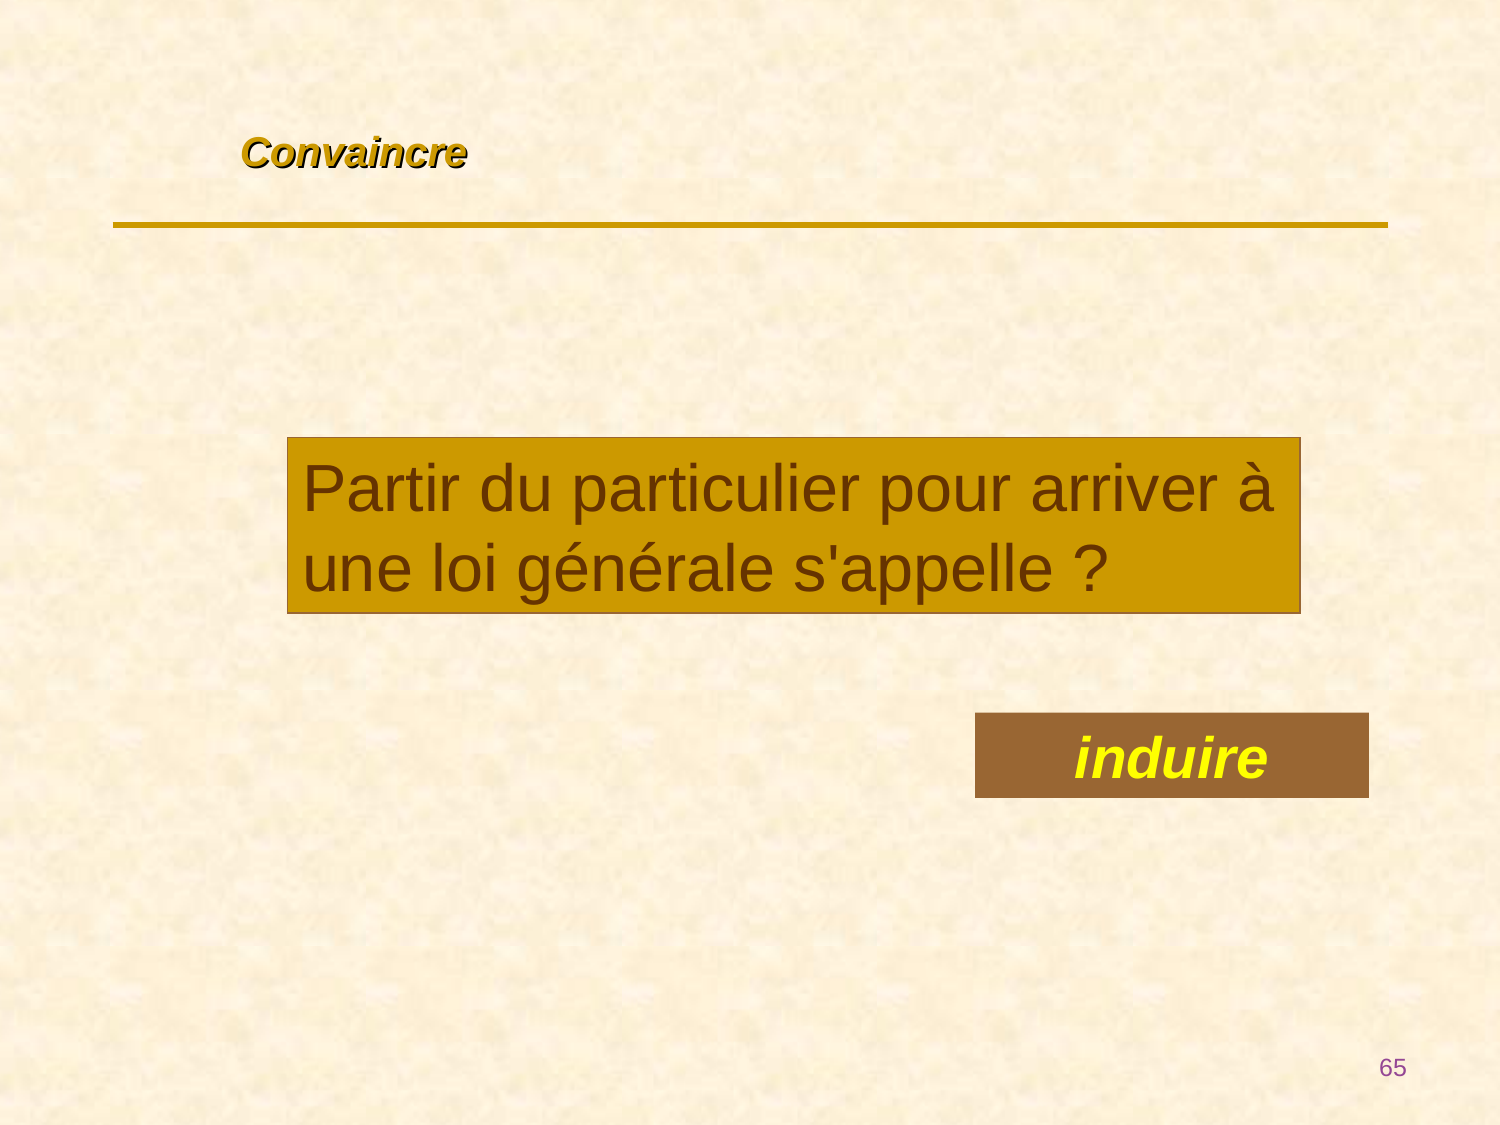

Convaincre
Partir du particulier pour arriver à une loi générale s'appelle ?
induire
65